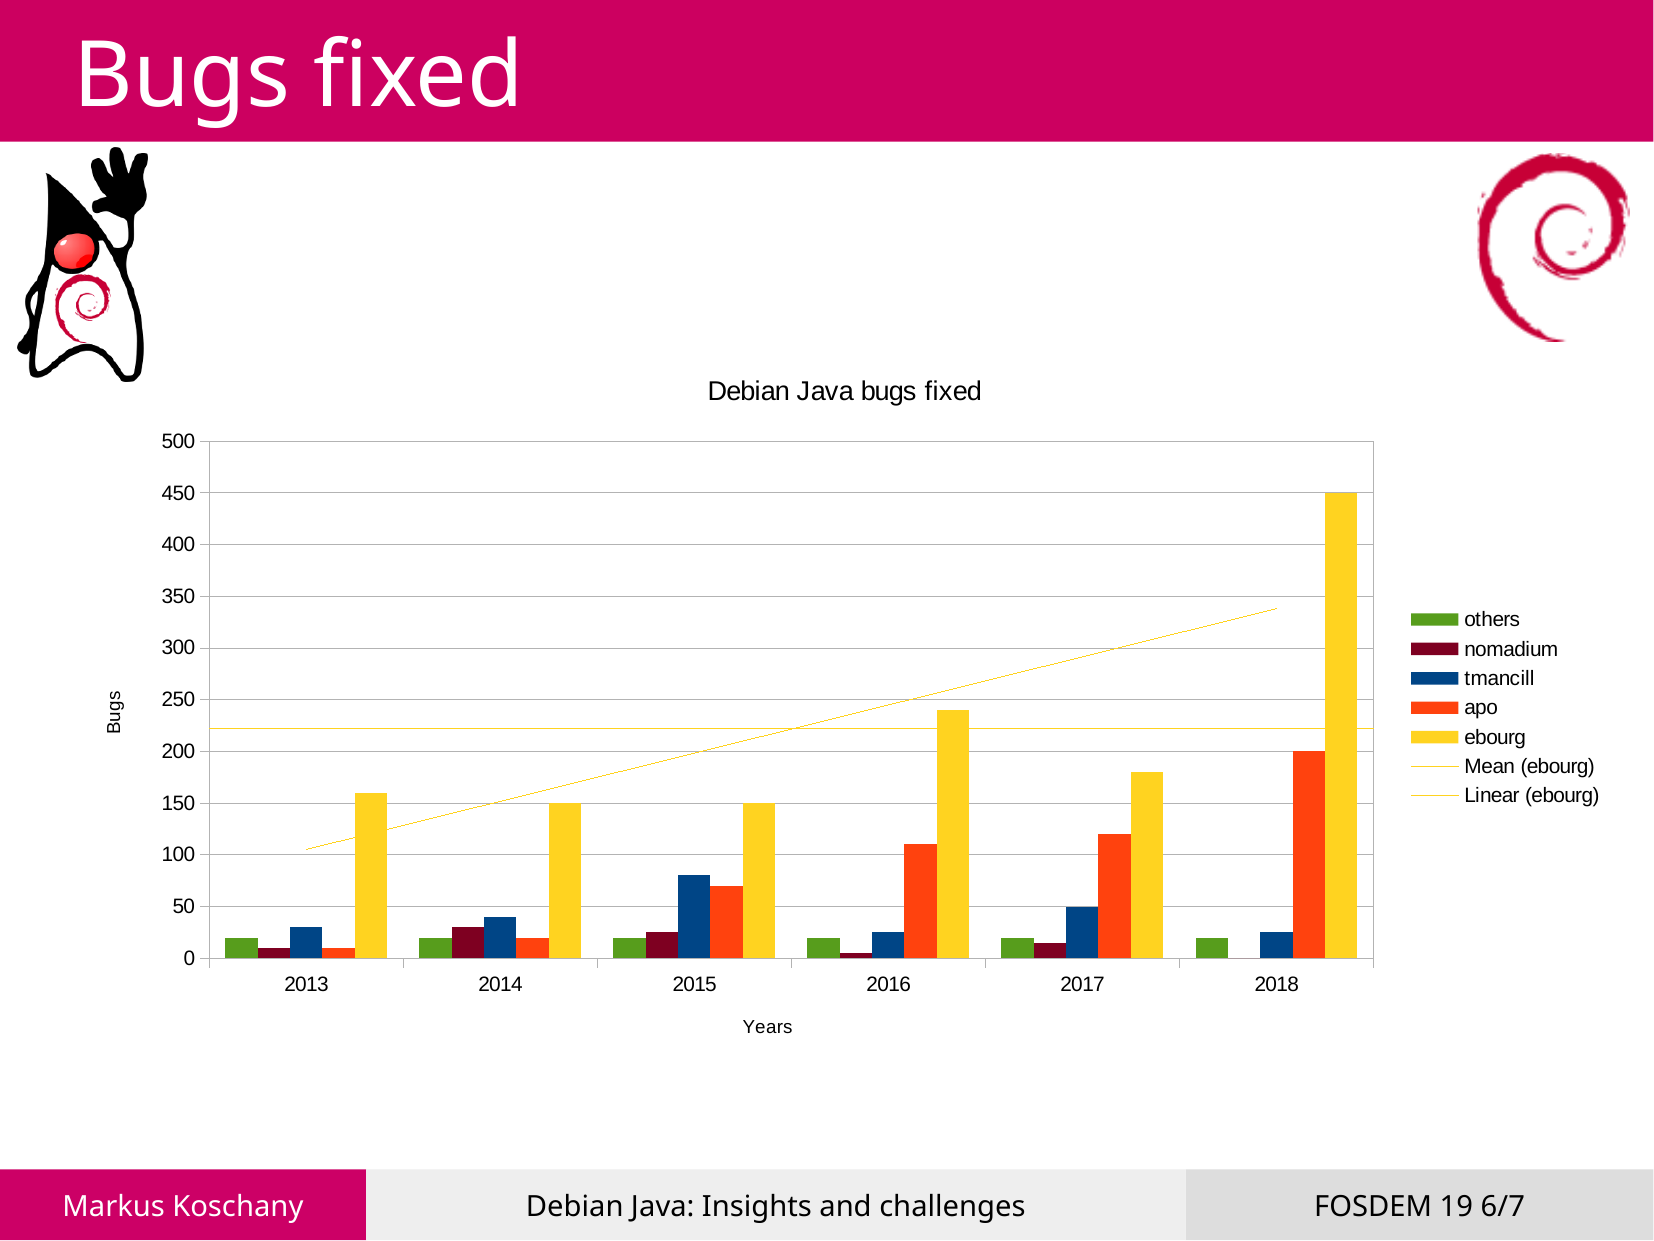

# Bugs fixed
### Chart: Debian Java bugs fixed
| Category | others | nomadium | tmancill | apo | ebourg |
|---|---|---|---|---|---|
| 2013 | 20.0 | 10.0 | 30.0 | 10.0 | 160.0 |
| 2014 | 20.0 | 30.0 | 40.0 | 20.0 | 150.0 |
| 2015 | 20.0 | 25.0 | 80.0 | 70.0 | 150.0 |
| 2016 | 20.0 | 5.0 | 25.0 | 110.0 | 240.0 |
| 2017 | 20.0 | 15.0 | 50.0 | 120.0 | 180.0 |
| 2018 | 20.0 | 0.0 | 25.0 | 200.0 | 450.0 |07.08.17
6